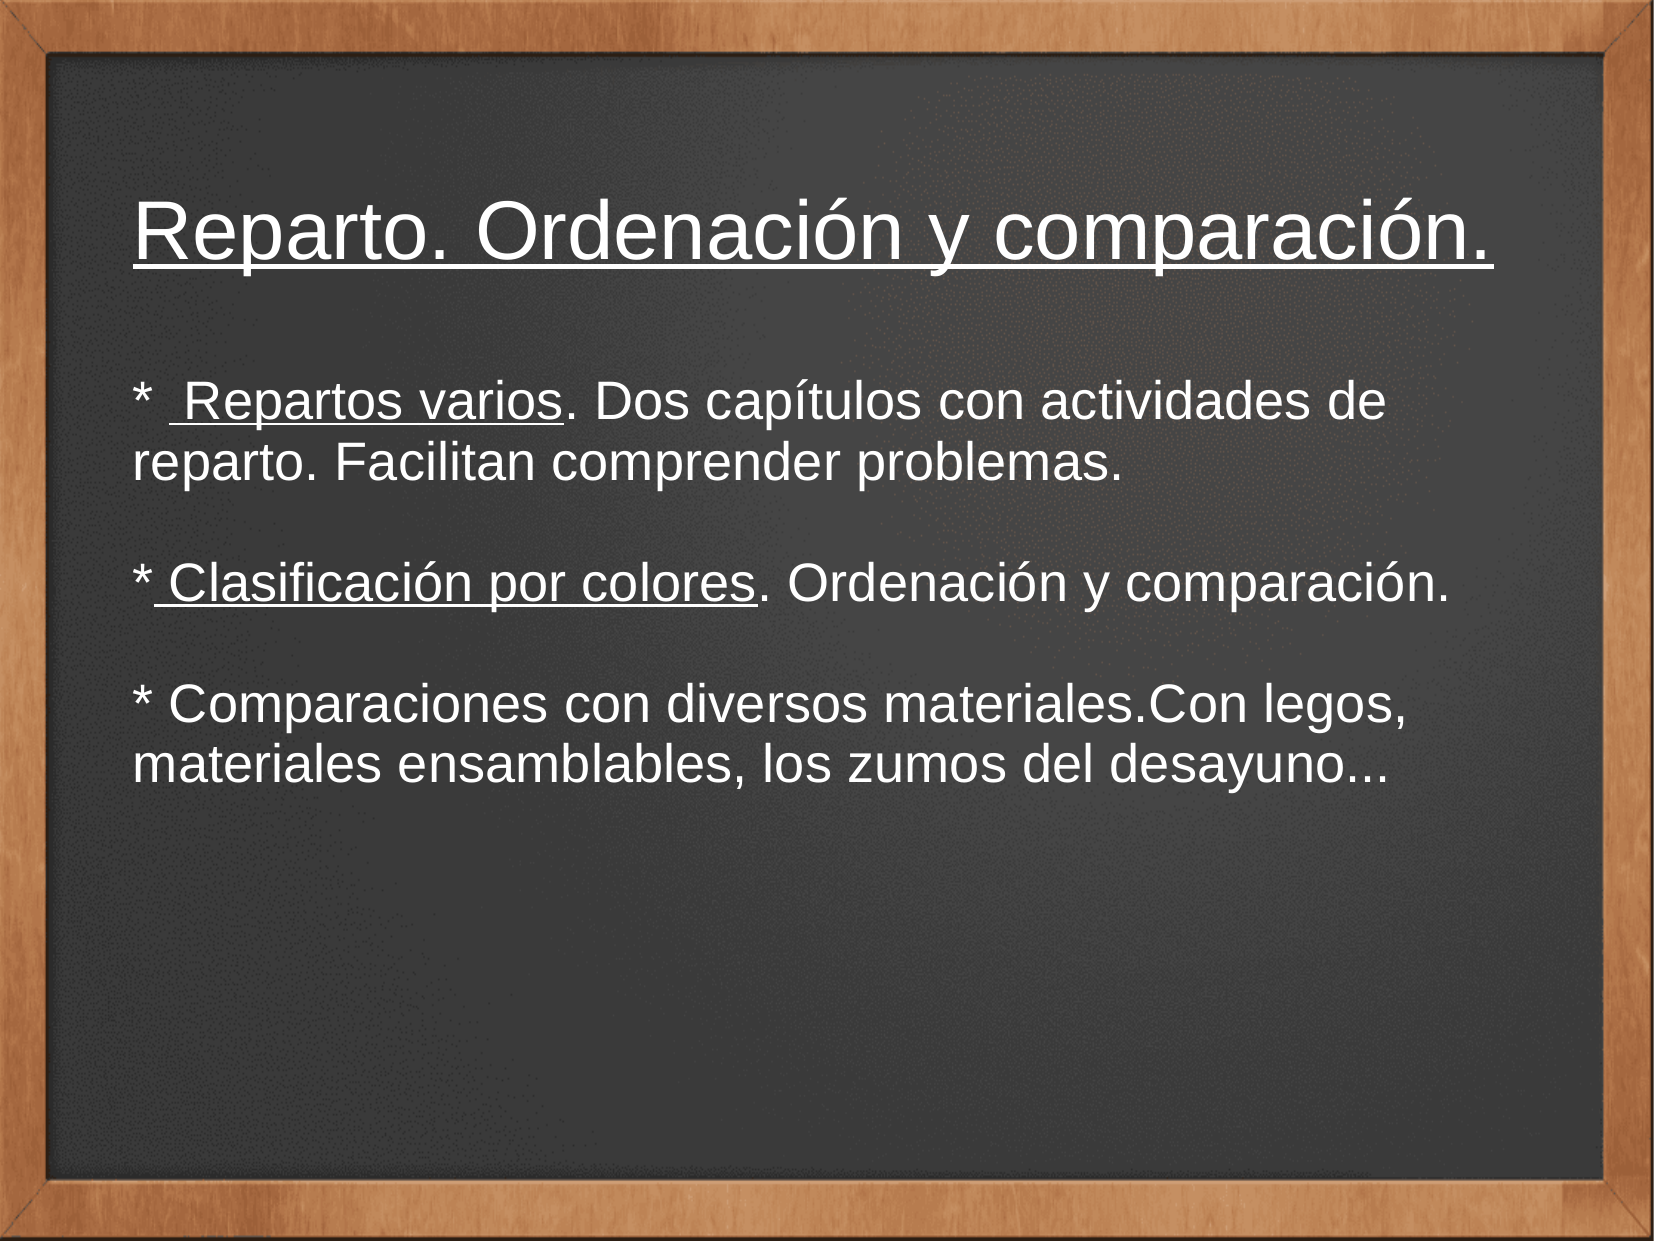

Reparto. Ordenación y comparación.
* Repartos varios. Dos capítulos con actividades de reparto. Facilitan comprender problemas.
* Clasificación por colores. Ordenación y comparación.
* Comparaciones con diversos materiales.Con legos, materiales ensamblables, los zumos del desayuno...